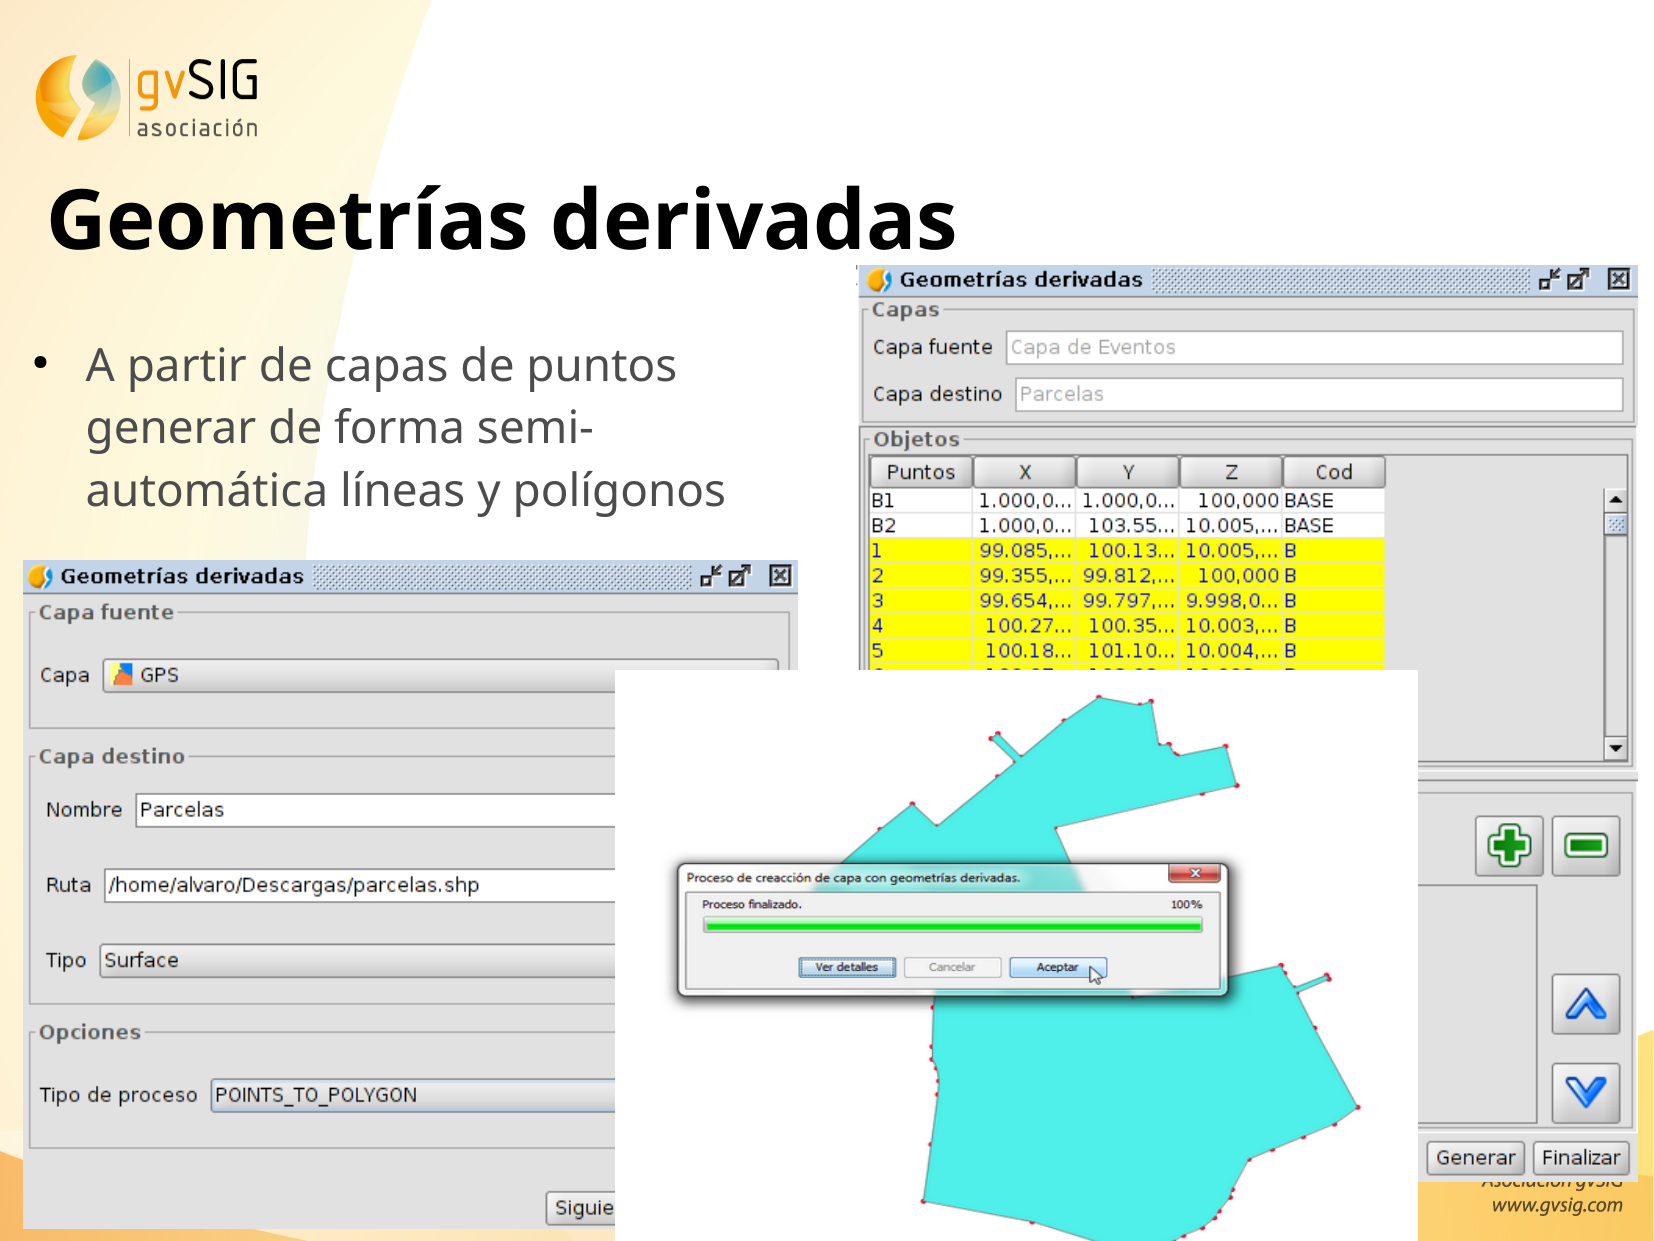

# Geometrías derivadas
A partir de capas de puntos generar de forma semi-automática líneas y polígonos